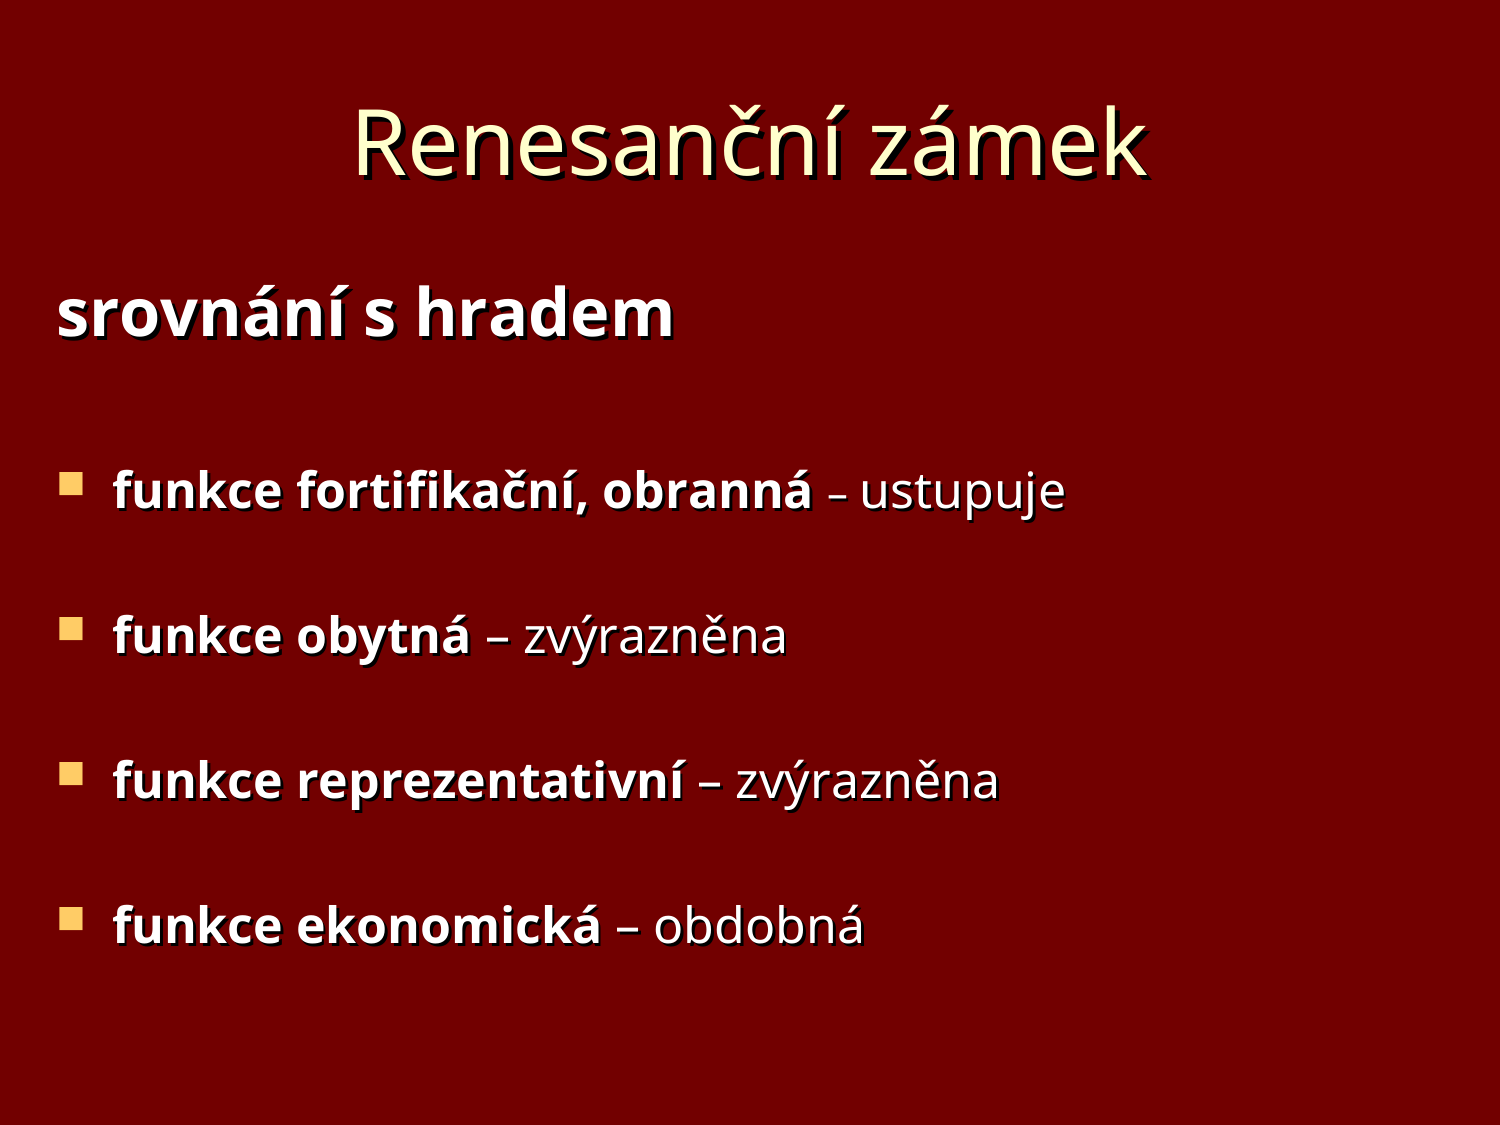

# Renesanční zámek
srovnání s hradem
funkce fortifikační, obranná – ustupuje
funkce obytná – zvýrazněna
funkce reprezentativní – zvýrazněna
funkce ekonomická – obdobná